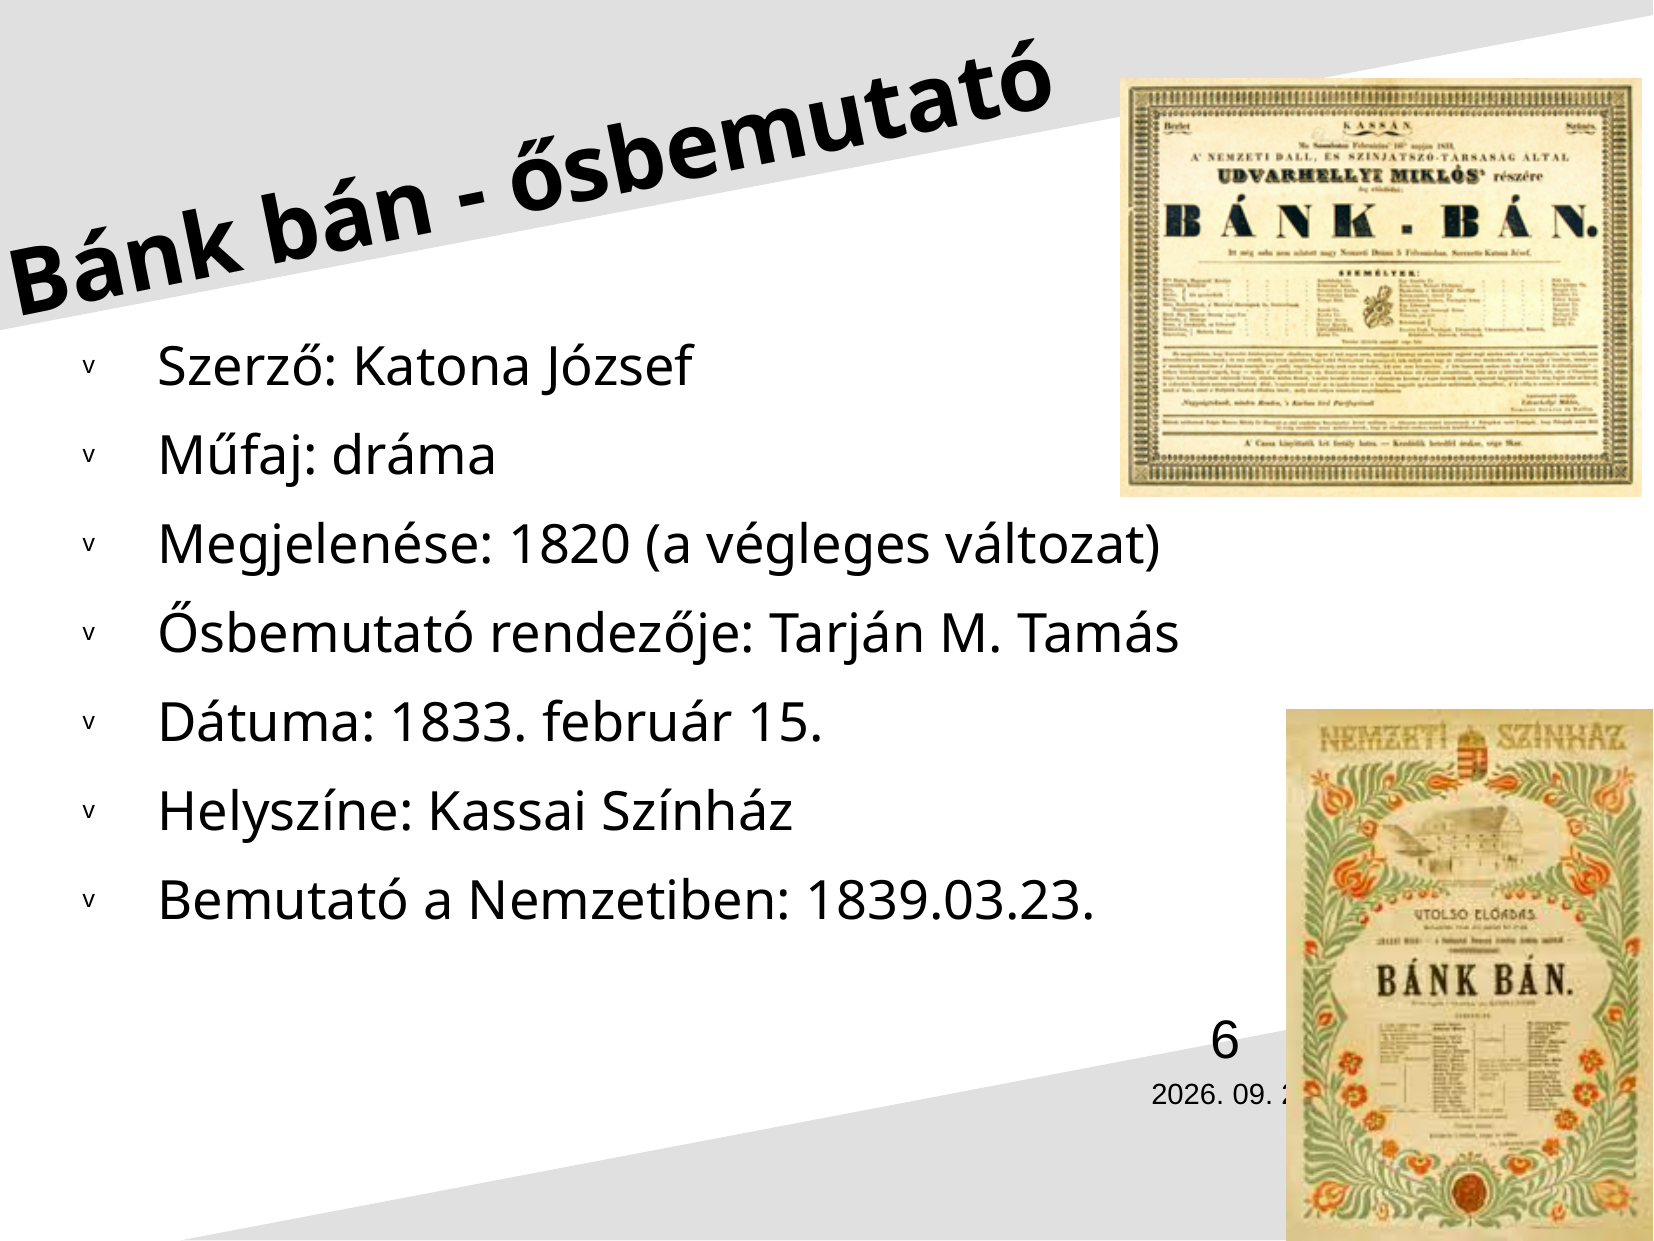

# Bánk bán - ősbemutató
Szerző: Katona József
Műfaj: dráma
Megjelenése: 1820 (a végleges változat)
Ősbemutató rendezője: Tarján M. Tamás
Dátuma: 1833. február 15.
Helyszíne: Kassai Színház
Bemutató a Nemzetiben: 1839.03.23.